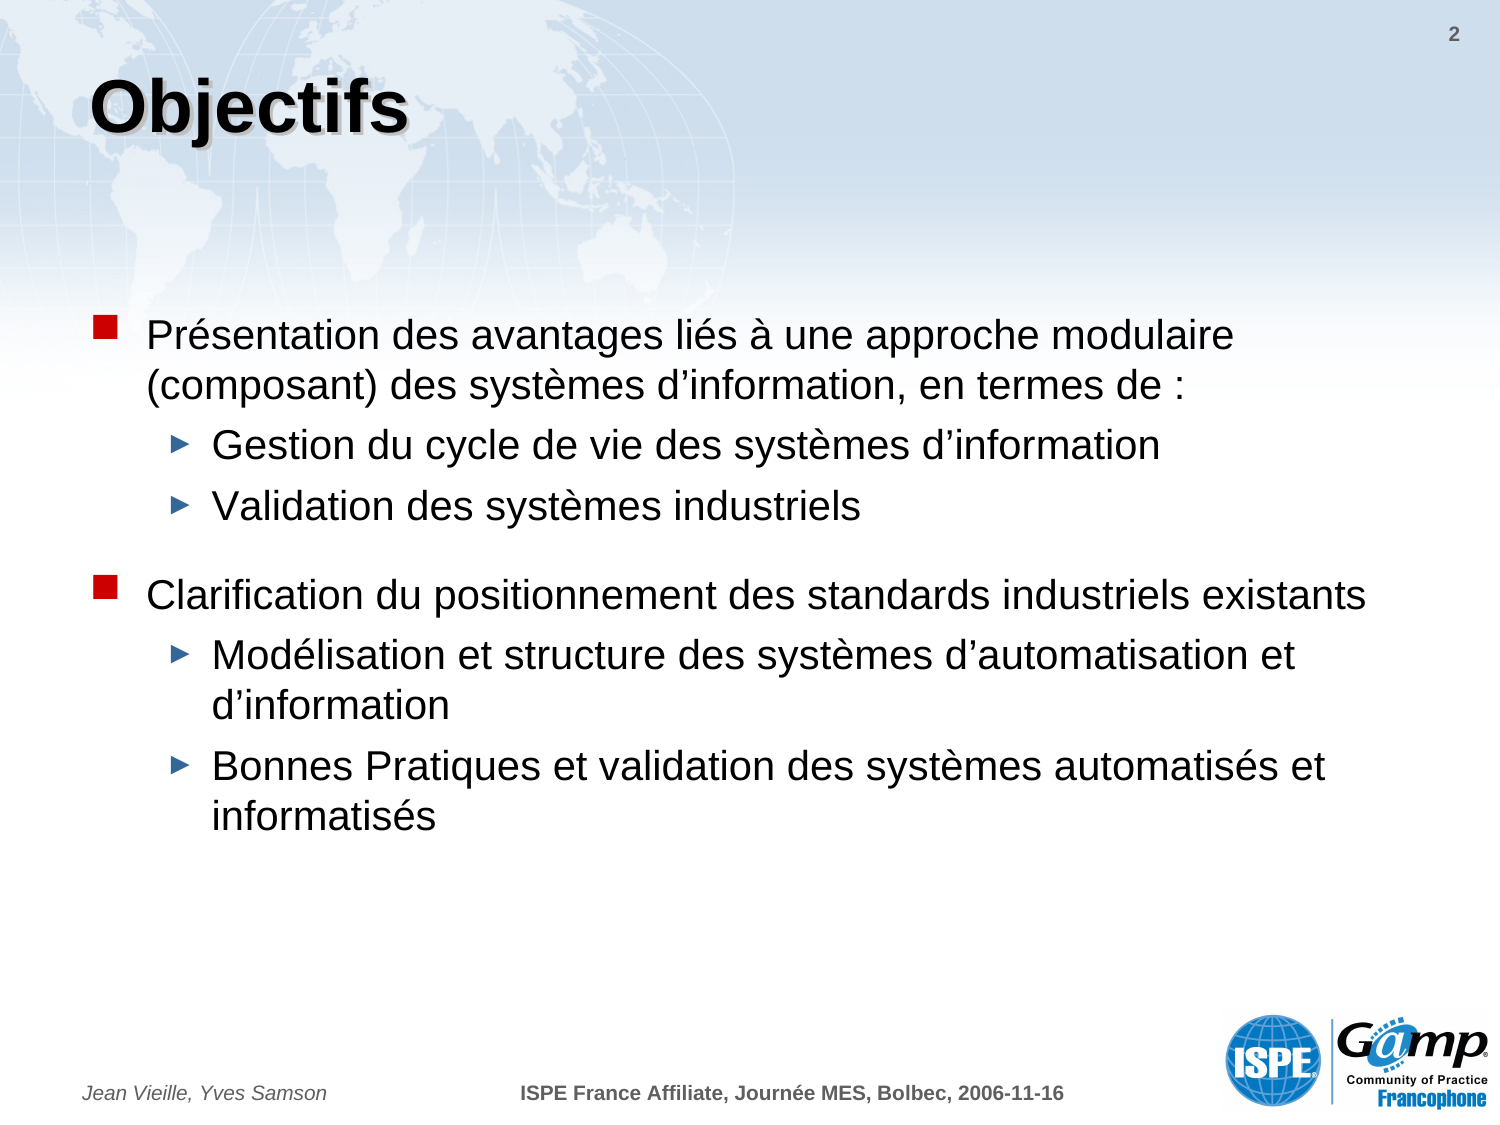

# Objectifs
Présentation des avantages liés à une approche modulaire (composant) des systèmes d’information, en termes de :
Gestion du cycle de vie des systèmes d’information
Validation des systèmes industriels
Clarification du positionnement des standards industriels existants
Modélisation et structure des systèmes d’automatisation et d’information
Bonnes Pratiques et validation des systèmes automatisés et informatisés